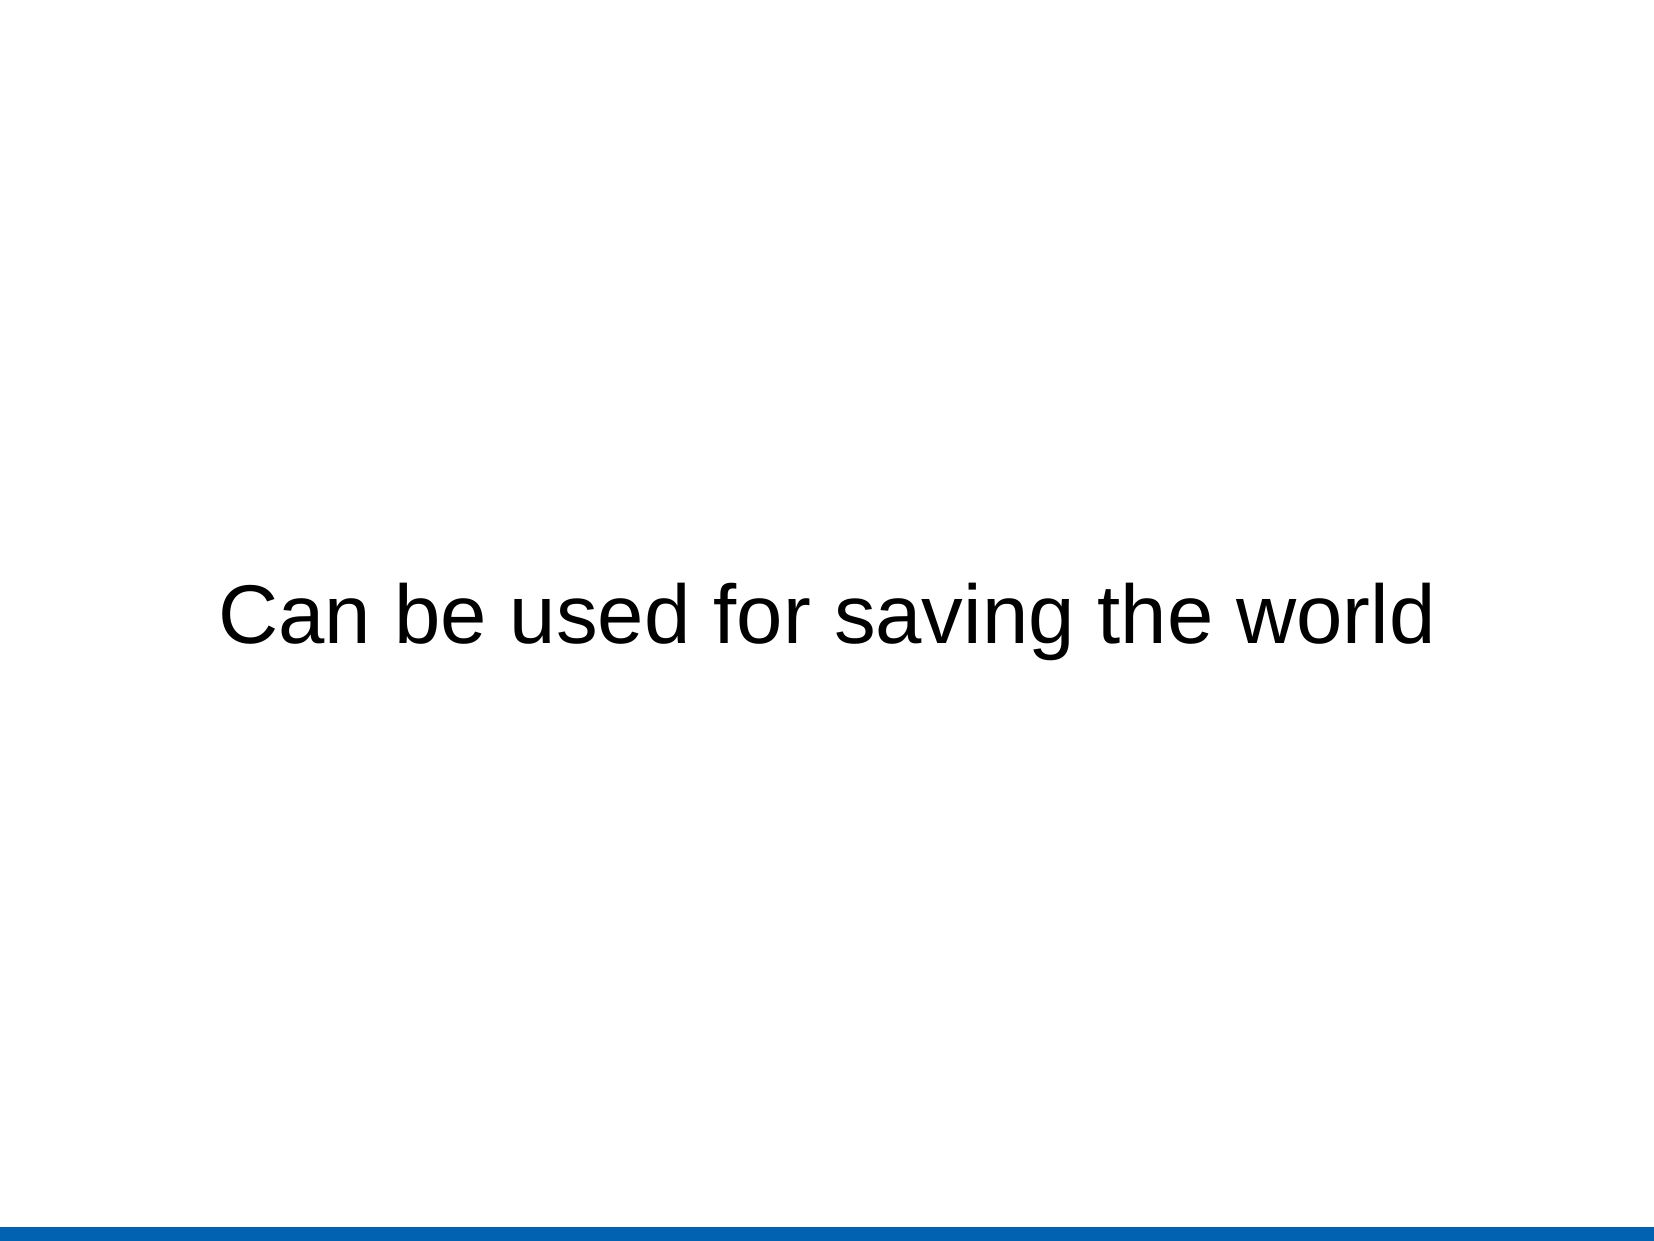

# Can be used for saving the world